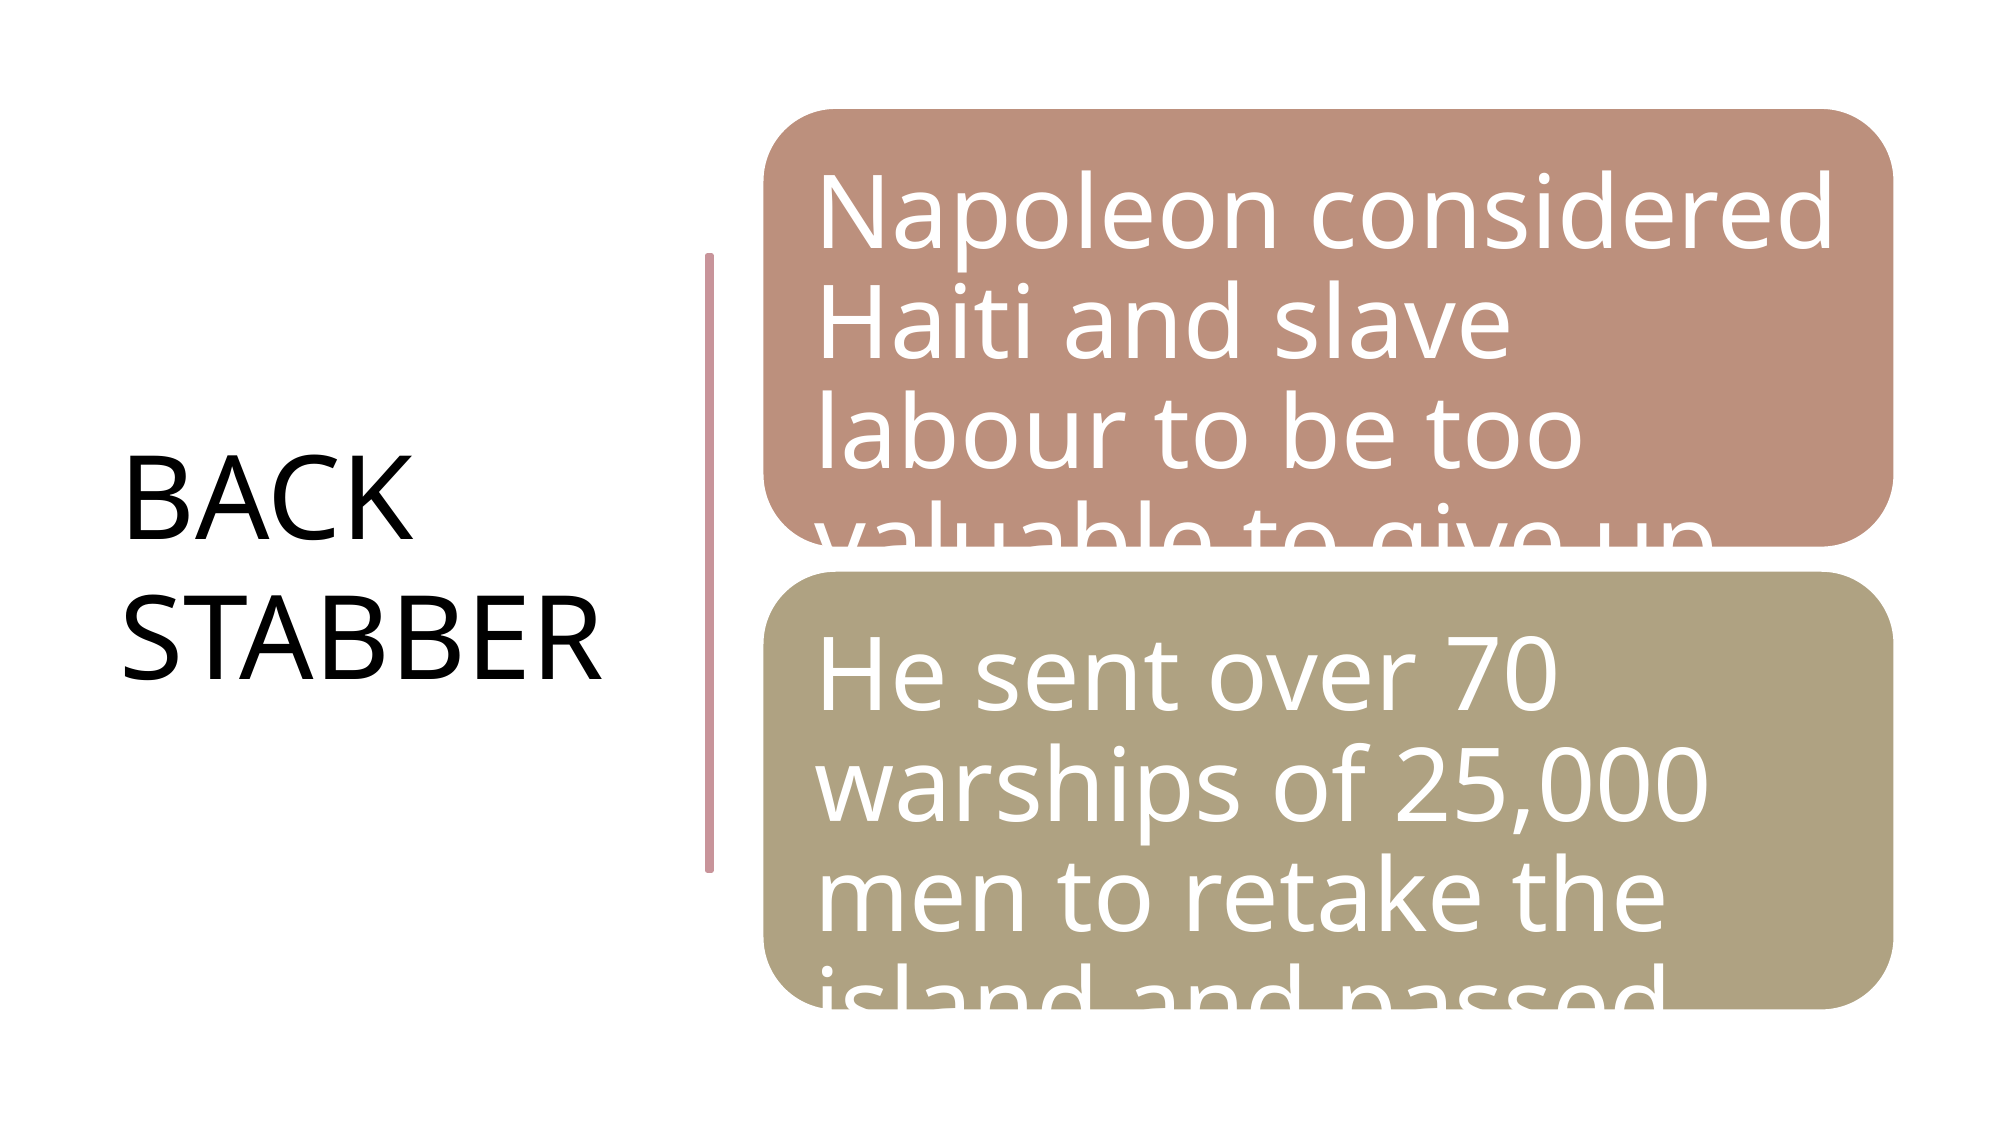

# BACK STABBER
Napoleon considered Haiti and slave labour to be too valuable to give up
He sent over 70 warships of 25,000 men to retake the island and passed laws in France that supported slavery!!